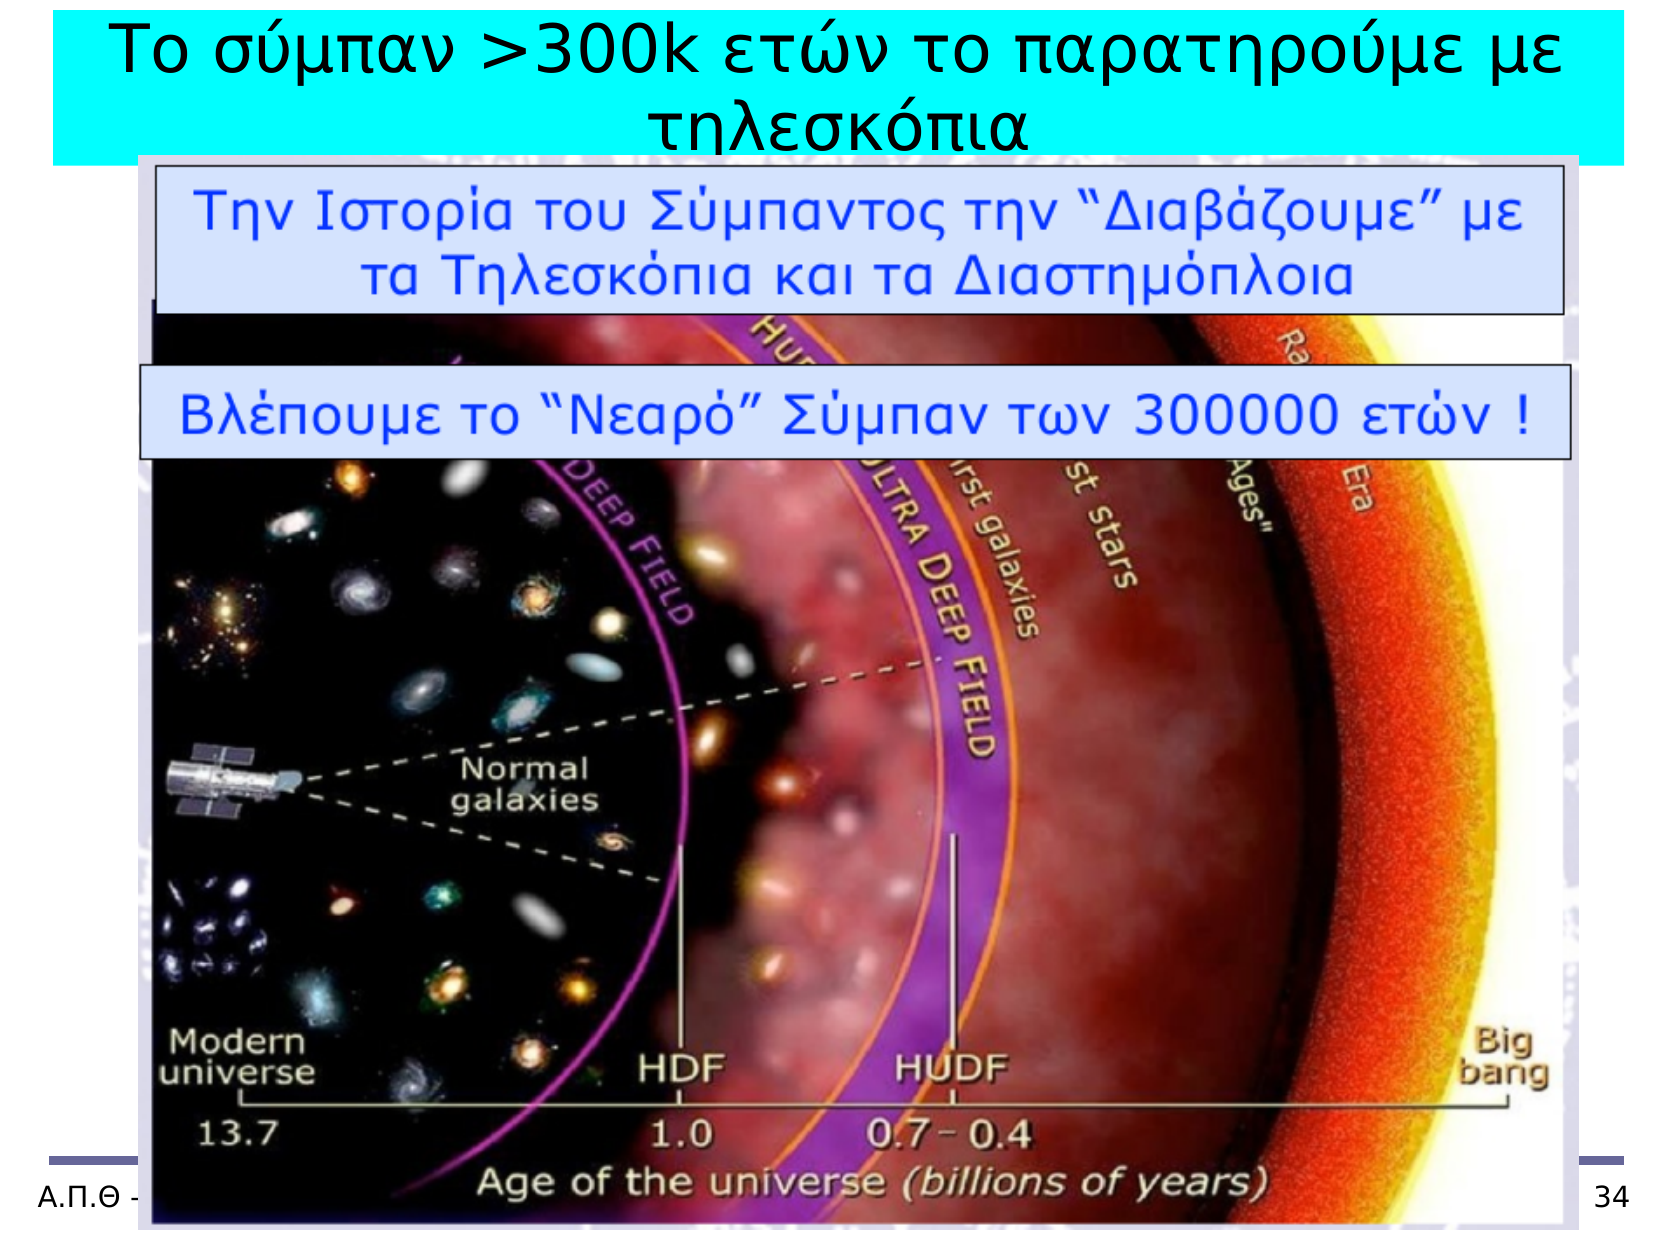

# Το σύμπαν >300k ετών το παρατηρούμε με τηλεσκόπια
Α.Π.Θ - 2 Οκτ. 2018
Κ. Κορδάς - Πυρηνική και Στοιχειώδη - Μάθημα 1β - εισαγωγή
34